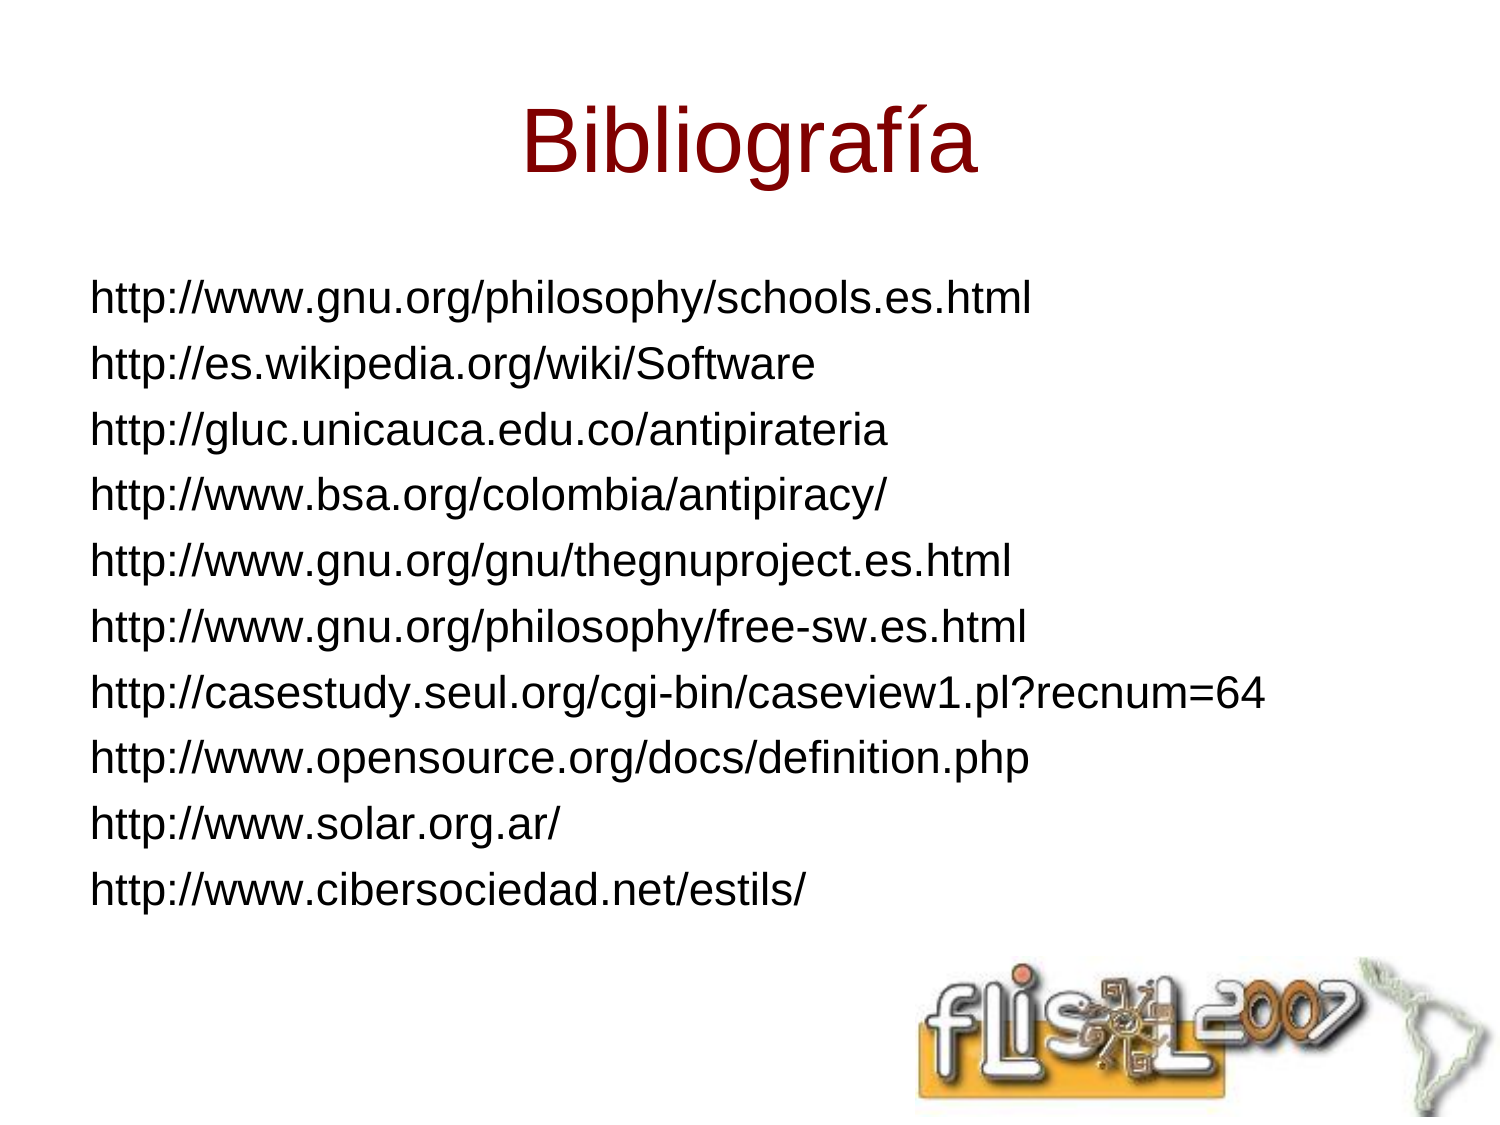

# Bibliografía
http://www.gnu.org/philosophy/schools.es.html
http://es.wikipedia.org/wiki/Software
http://gluc.unicauca.edu.co/antipirateria
http://www.bsa.org/colombia/antipiracy/
http://www.gnu.org/gnu/thegnuproject.es.html
http://www.gnu.org/philosophy/free-sw.es.html
http://casestudy.seul.org/cgi-bin/caseview1.pl?recnum=64
http://www.opensource.org/docs/definition.php
http://www.solar.org.ar/
http://www.cibersociedad.net/estils/